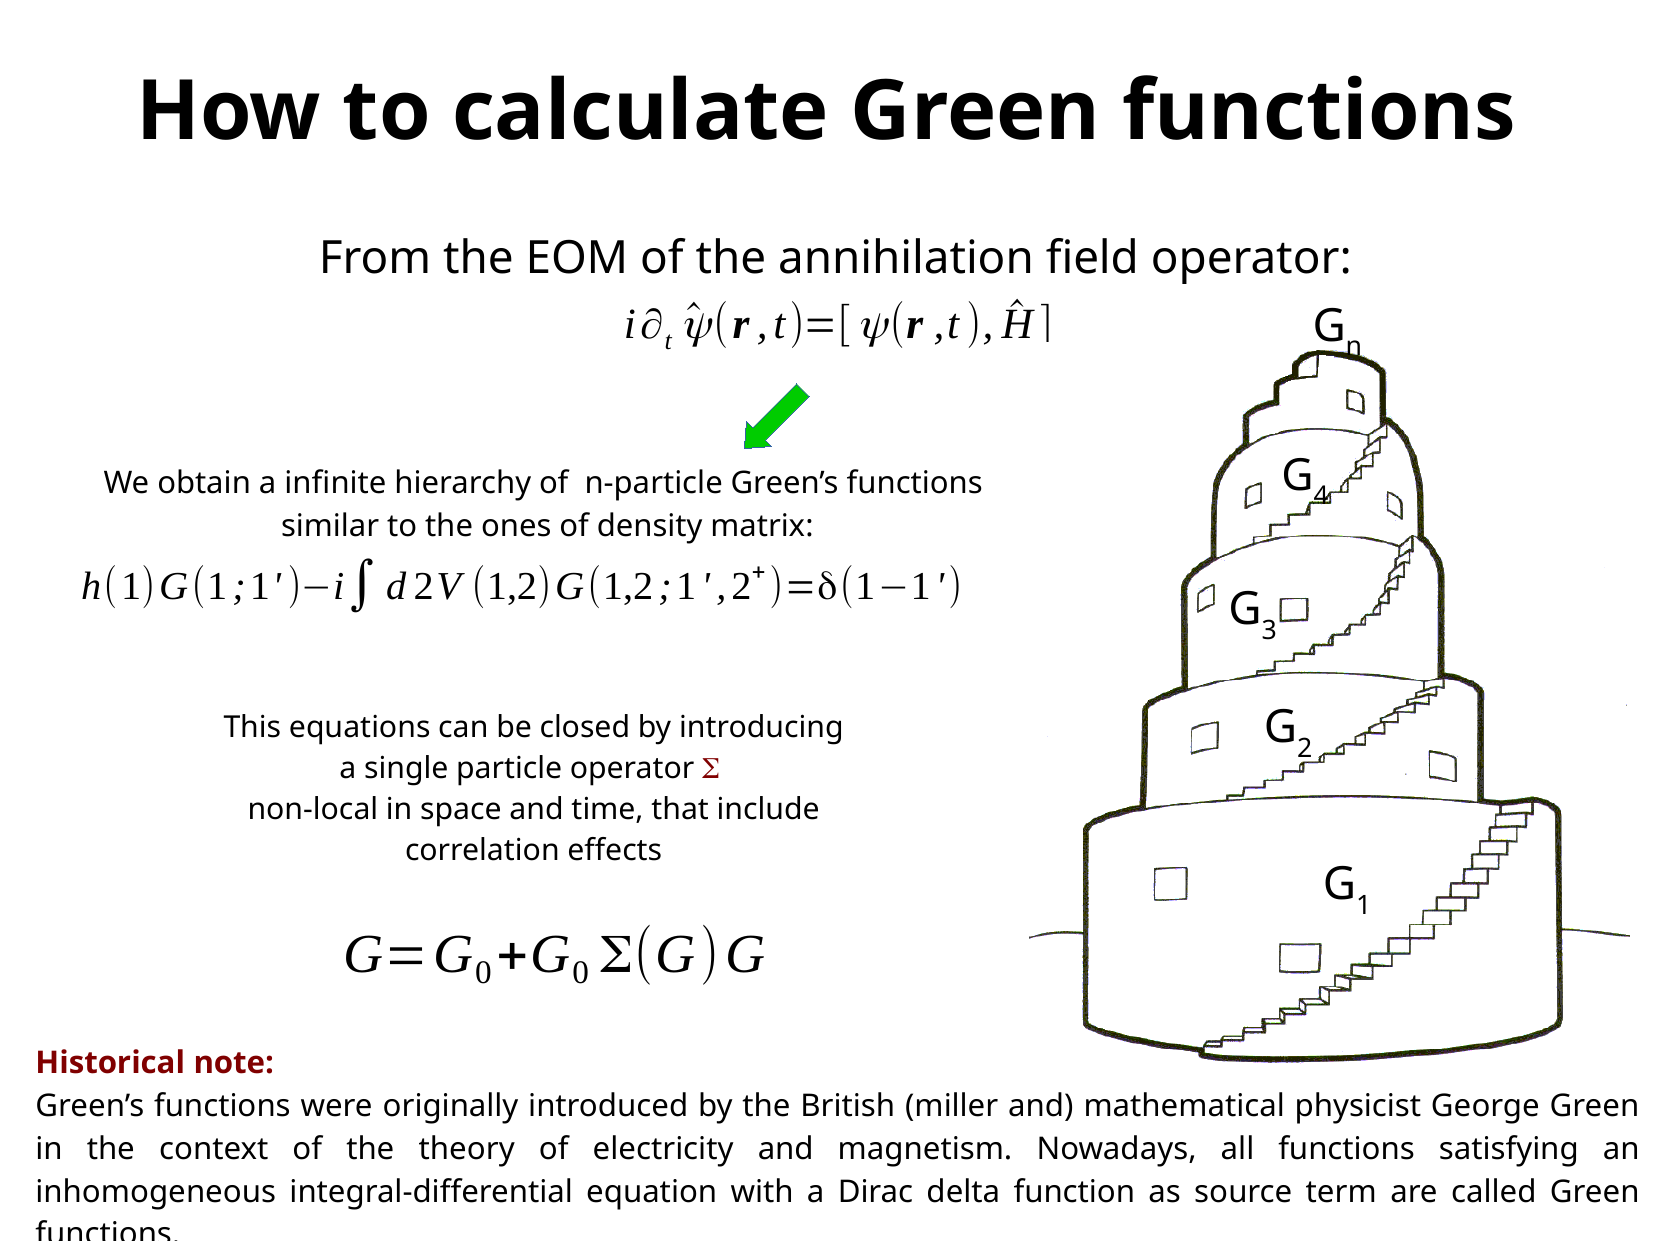

# How to calculate Green functions
From the EOM of the annihilation field operator:
Gn
G4
We obtain a infinite hierarchy of n-particle Green’s functions
 similar to the ones of density matrix:
G3
G2
This equations can be closed by introducing
a single particle operator S
non-local in space and time, that include
correlation effects
G1
Historical note:
Green’s functions were originally introduced by the British (miller and) mathematical physicist George Green in the context of the theory of electricity and magnetism. Nowadays, all functions satisfying an inhomogeneous integral-differential equation with a Dirac delta function as source term are called Green functions.